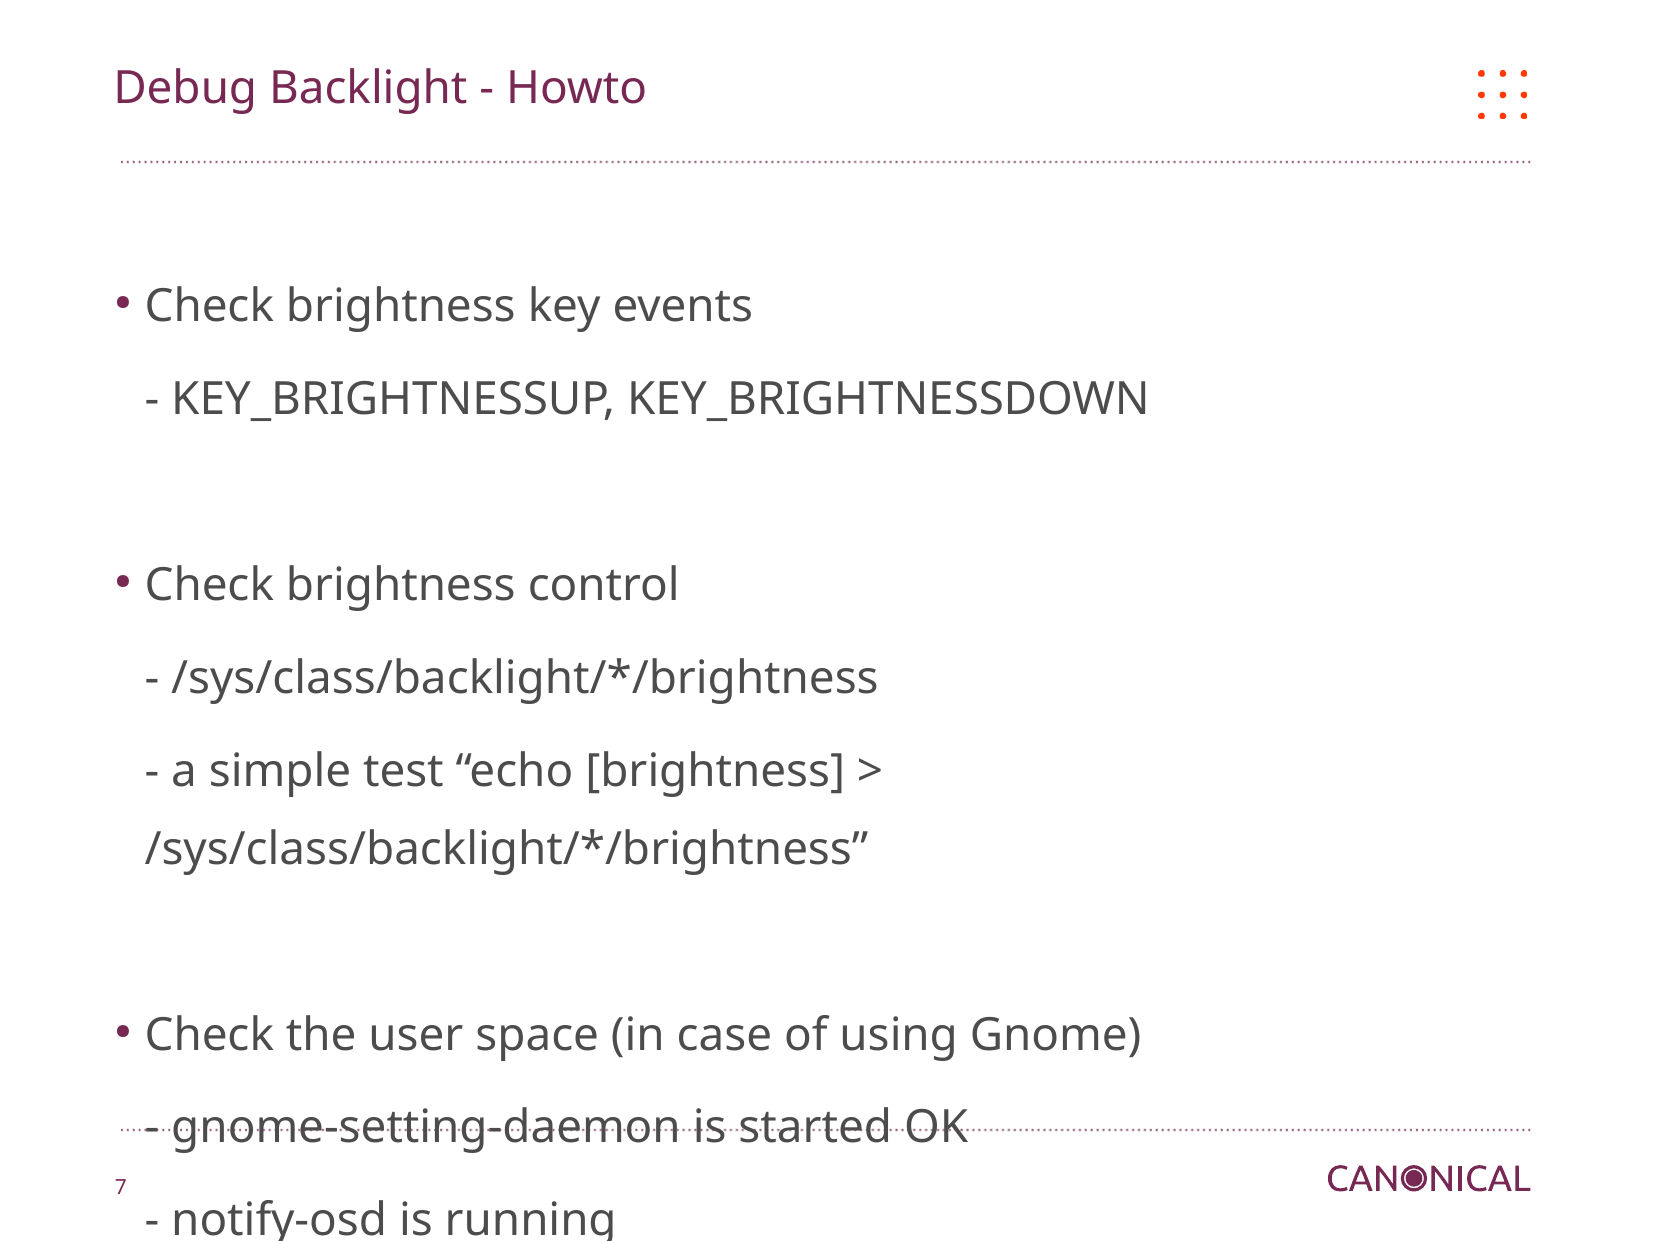

# Debug Backlight - Howto
Check brightness key events
- KEY_BRIGHTNESSUP, KEY_BRIGHTNESSDOWN
Check brightness control
- /sys/class/backlight/*/brightness
- a simple test “echo [brightness] > /sys/class/backlight/*/brightness”
Check the user space (in case of using Gnome)
- gnome-setting-daemon is started OK
- notify-osd is running
- dbus-daemon is running